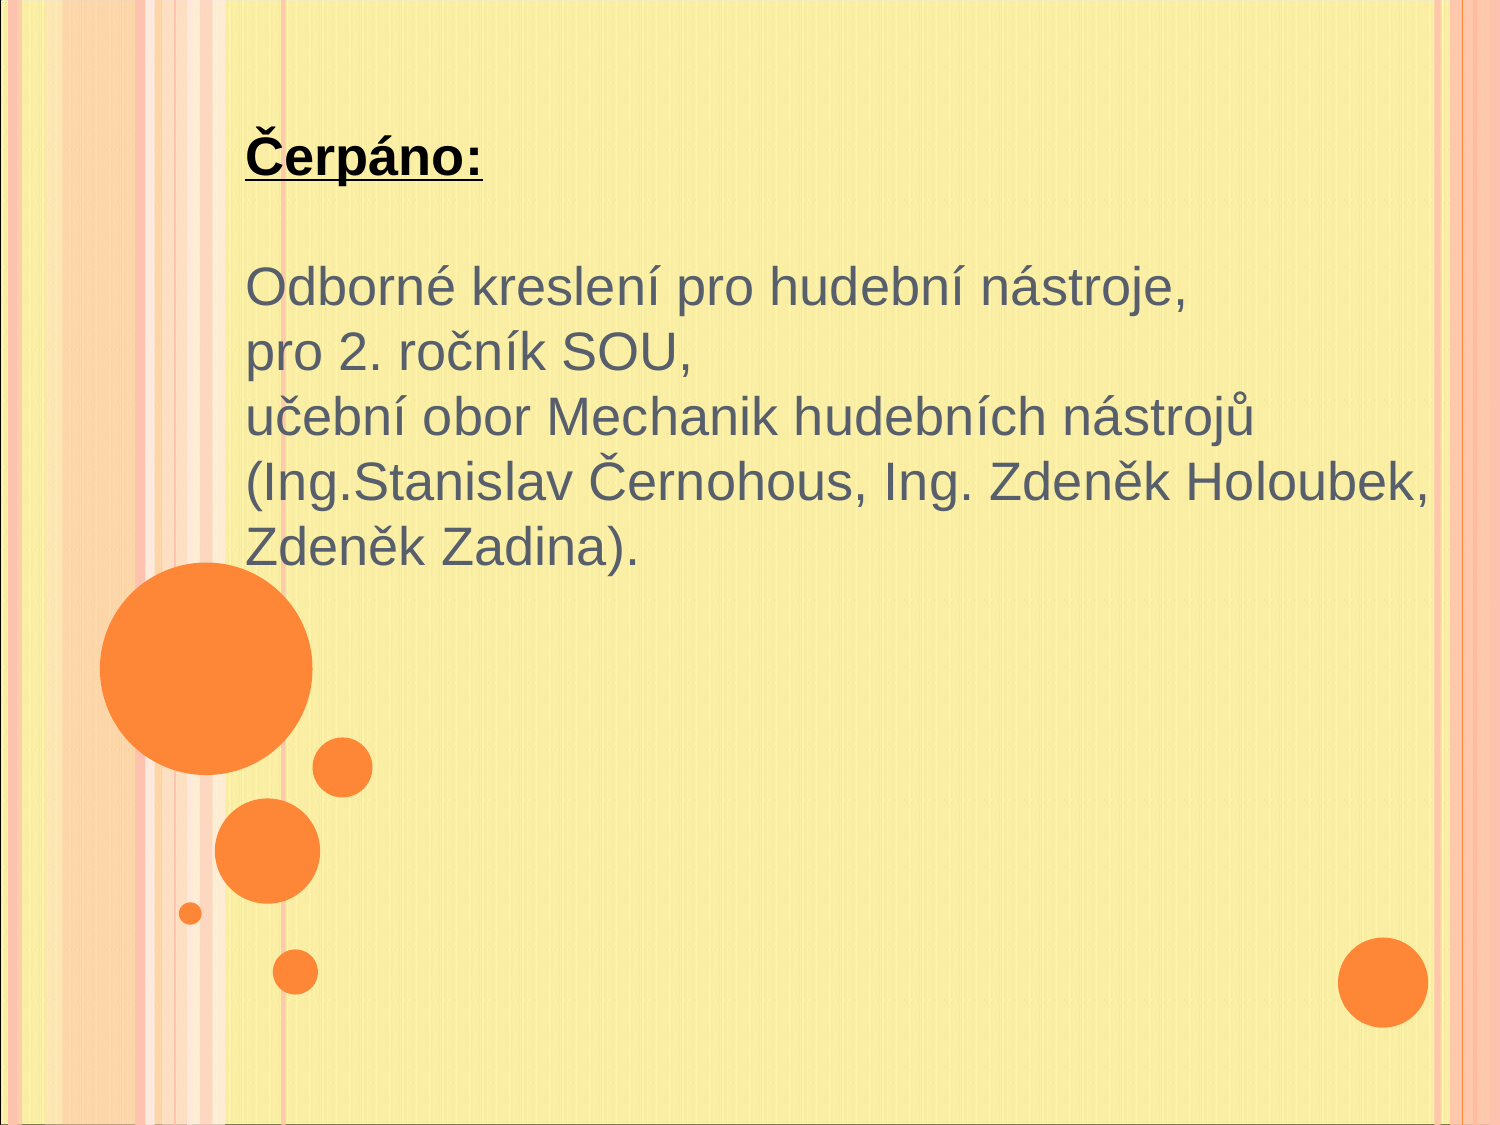

# Čerpáno: Odborné kreslení pro hudební nástroje, pro 2. ročník SOU, učební obor Mechanik hudebních nástrojů (Ing.Stanislav Černohous, Ing. Zdeněk Holoubek, Zdeněk Zadina).